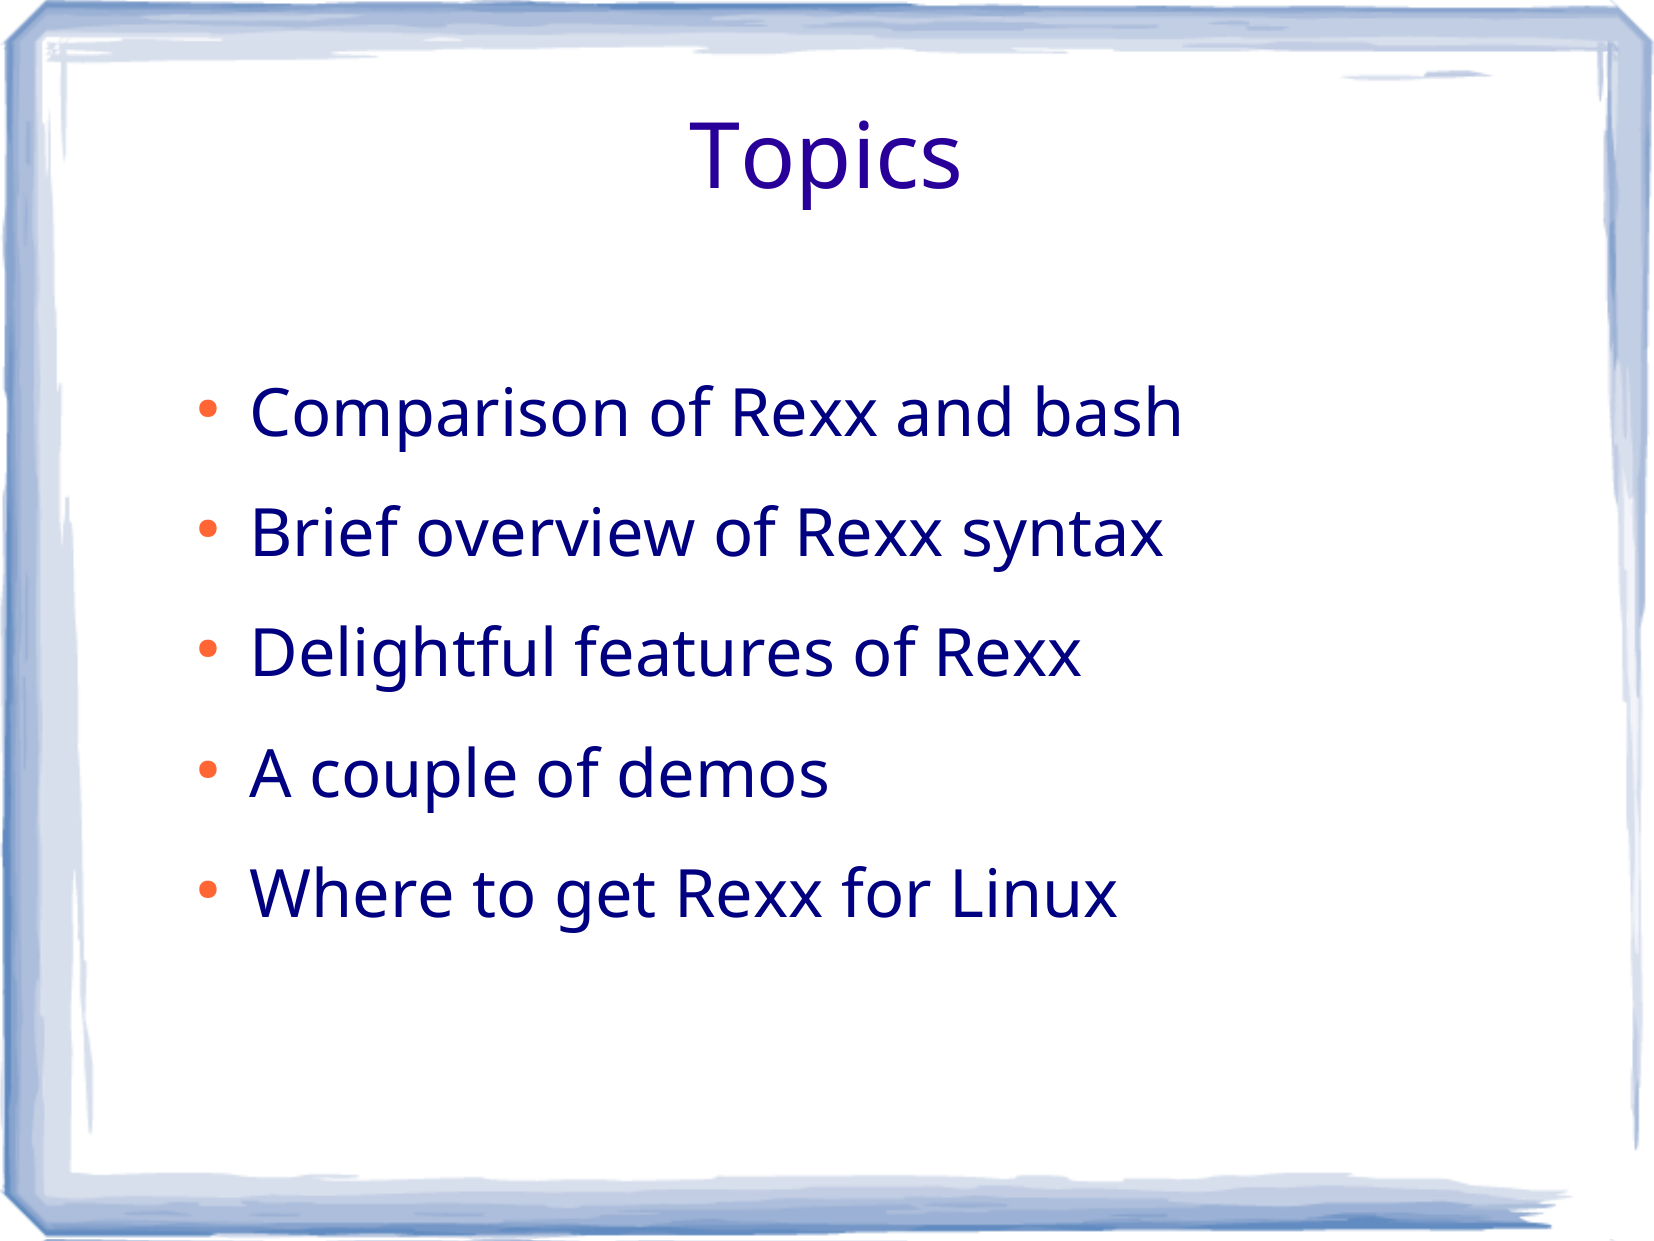

# Topics
Comparison of Rexx and bash
Brief overview of Rexx syntax
Delightful features of Rexx
A couple of demos
Where to get Rexx for Linux